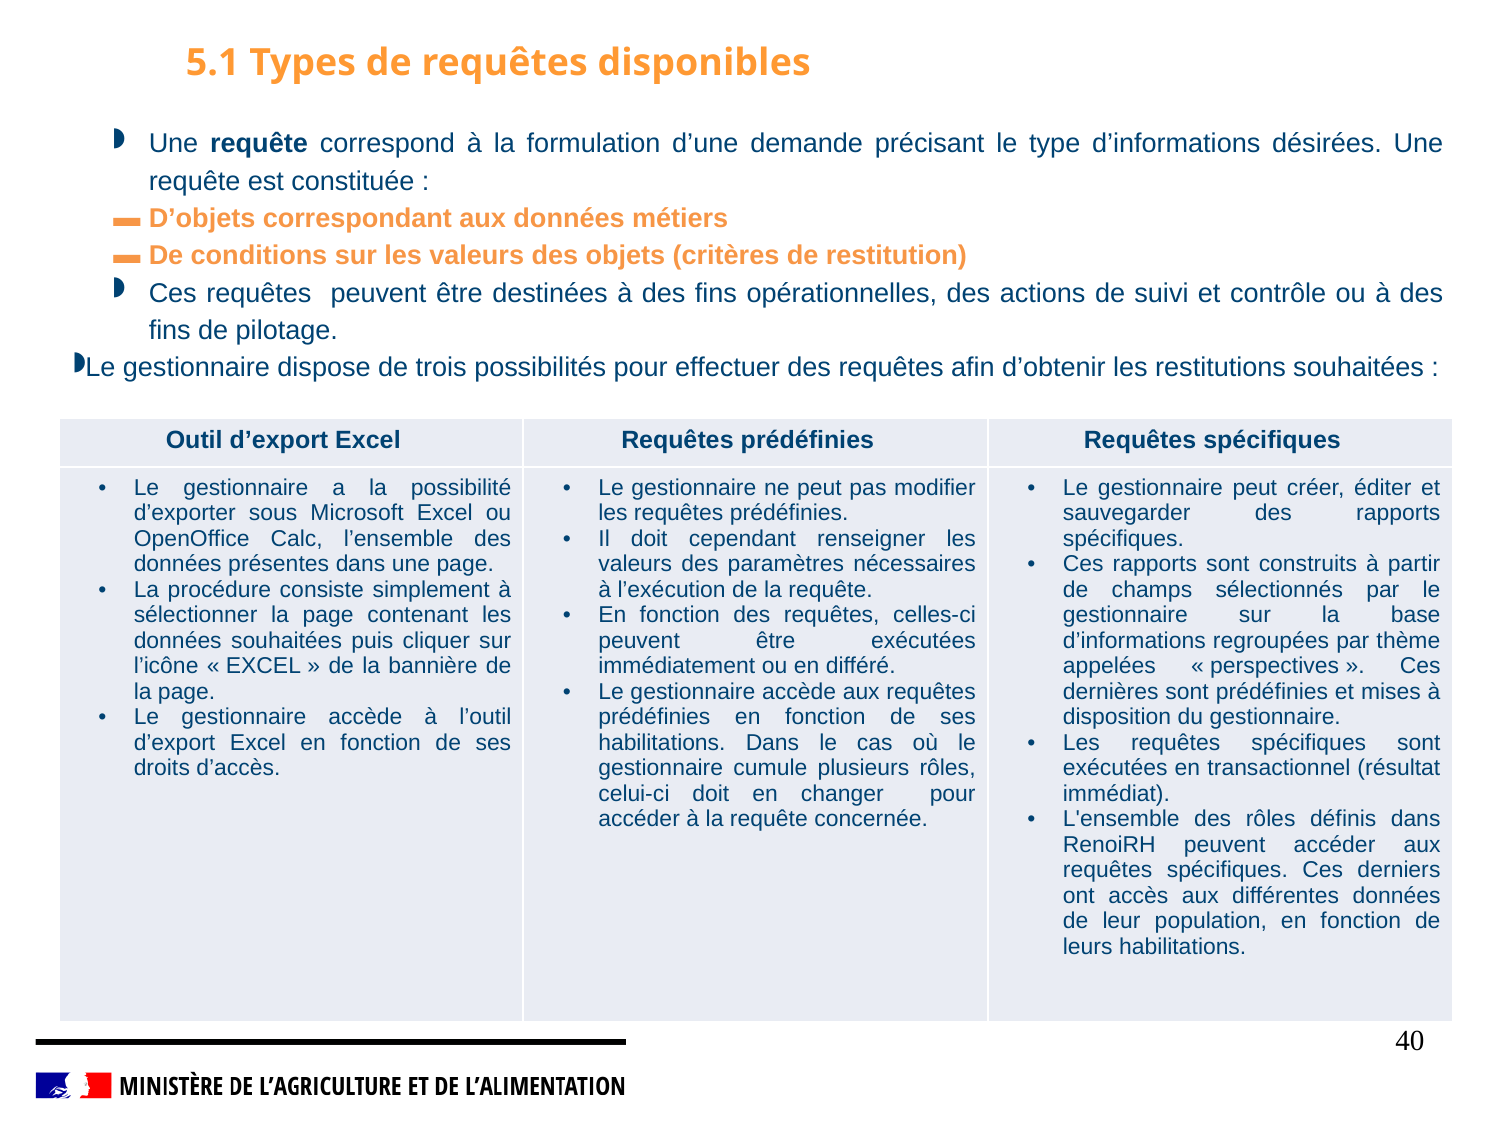

5.1 Types de requêtes disponibles
Une requête correspond à la formulation d’une demande précisant le type d’informations désirées. Une requête est constituée :
D’objets correspondant aux données métiers
De conditions sur les valeurs des objets (critères de restitution)
Ces requêtes peuvent être destinées à des fins opérationnelles, des actions de suivi et contrôle ou à des fins de pilotage.
Le gestionnaire dispose de trois possibilités pour effectuer des requêtes afin d’obtenir les restitutions souhaitées :
| Outil d’export Excel | Requêtes prédéfinies | Requêtes spécifiques |
| --- | --- | --- |
| Le gestionnaire a la possibilité d’exporter sous Microsoft Excel ou OpenOffice Calc, l’ensemble des données présentes dans une page. La procédure consiste simplement à sélectionner la page contenant les données souhaitées puis cliquer sur l’icône « EXCEL » de la bannière de la page. Le gestionnaire accède à l’outil d’export Excel en fonction de ses droits d’accès. | Le gestionnaire ne peut pas modifier les requêtes prédéfinies. Il doit cependant renseigner les valeurs des paramètres nécessaires à l’exécution de la requête. En fonction des requêtes, celles-ci peuvent être exécutées immédiatement ou en différé. Le gestionnaire accède aux requêtes prédéfinies en fonction de ses habilitations. Dans le cas où le gestionnaire cumule plusieurs rôles, celui-ci doit en changer pour accéder à la requête concernée. | Le gestionnaire peut créer, éditer et sauvegarder des rapports spécifiques. Ces rapports sont construits à partir de champs sélectionnés par le gestionnaire sur la base d’informations regroupées par thème appelées « perspectives ». Ces dernières sont prédéfinies et mises à disposition du gestionnaire. Les requêtes spécifiques sont exécutées en transactionnel (résultat immédiat). L'ensemble des rôles définis dans RenoiRH peuvent accéder aux requêtes spécifiques. Ces derniers ont accès aux différentes données de leur population, en fonction de leurs habilitations. |